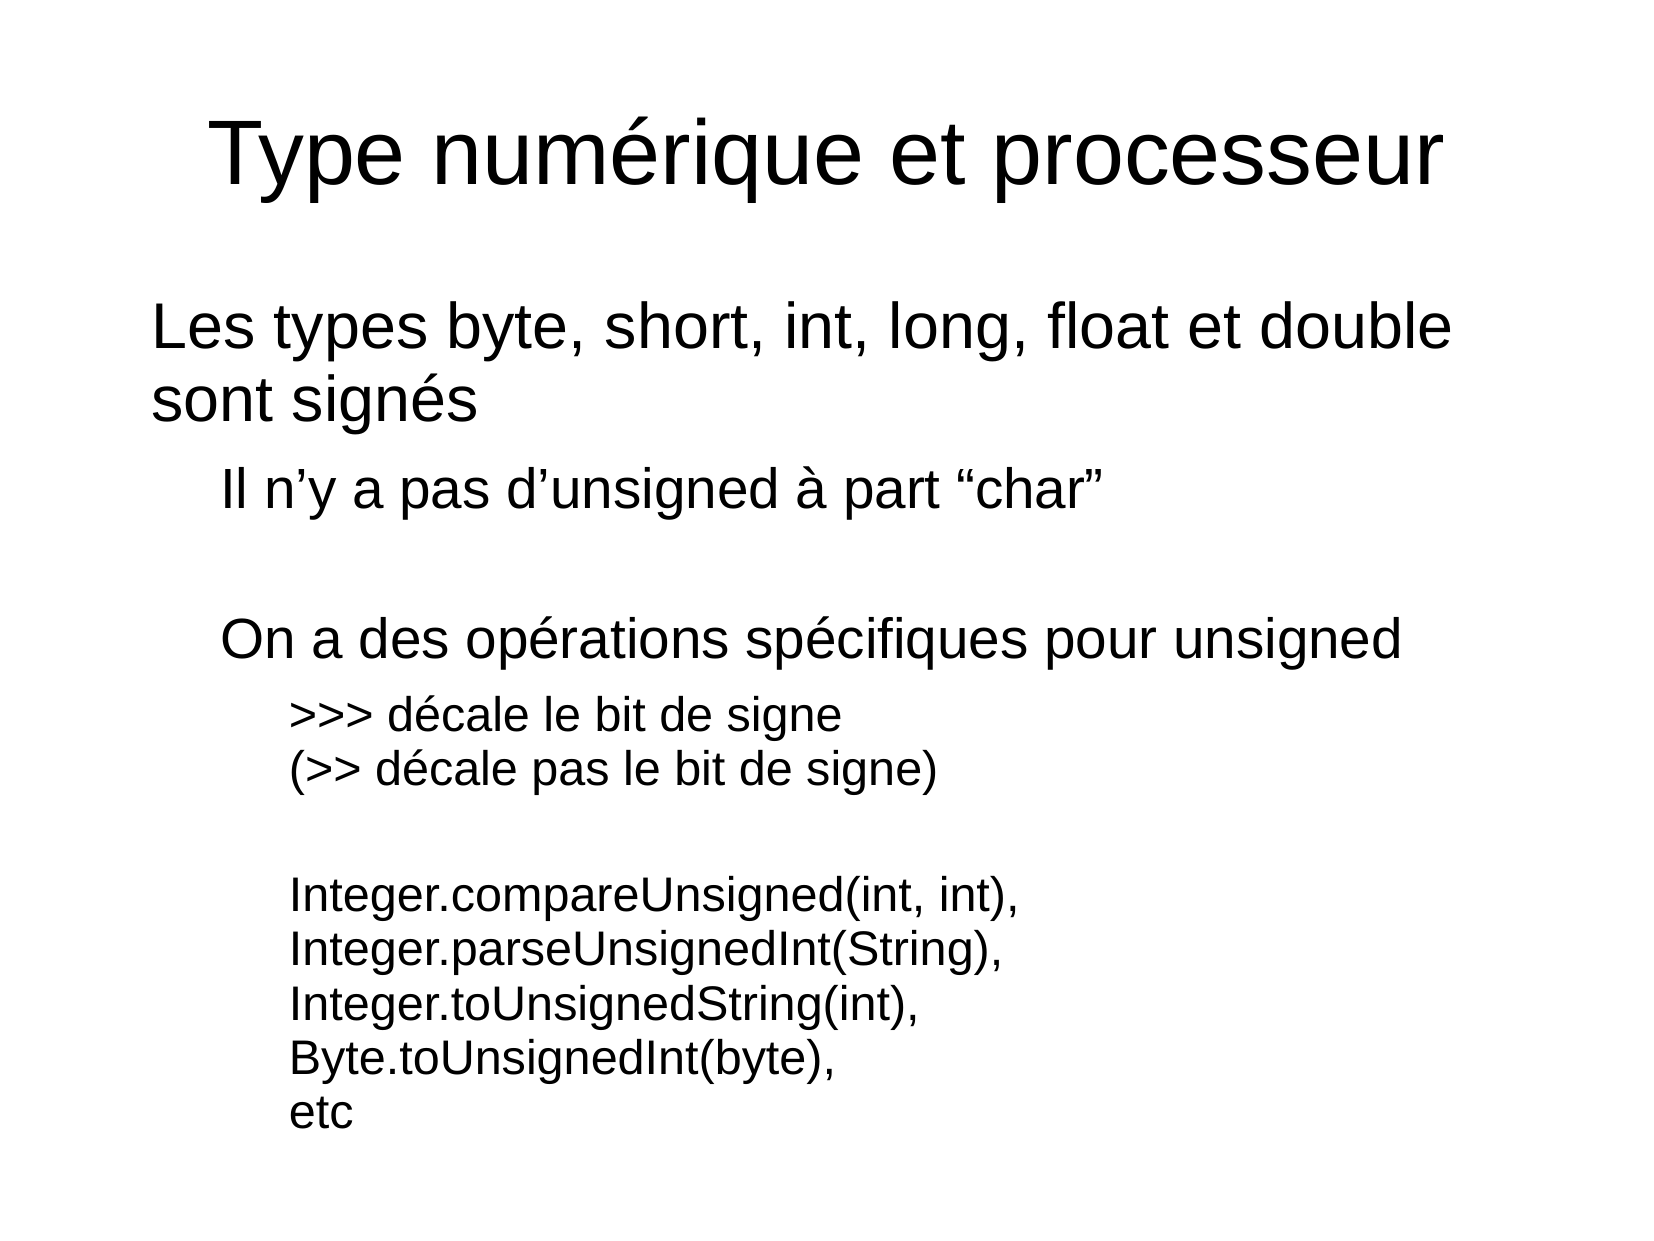

# Type numérique et processeur
Les types byte, short, int, long, float et double sont signés
Il n’y a pas d’unsigned à part “char”
On a des opérations spécifiques pour unsigned
>>> décale le bit de signe
(>> décale pas le bit de signe)
Integer.compareUnsigned(int, int), Integer.parseUnsignedInt(String), Integer.toUnsignedString(int),
Byte.toUnsignedInt(byte),
etc